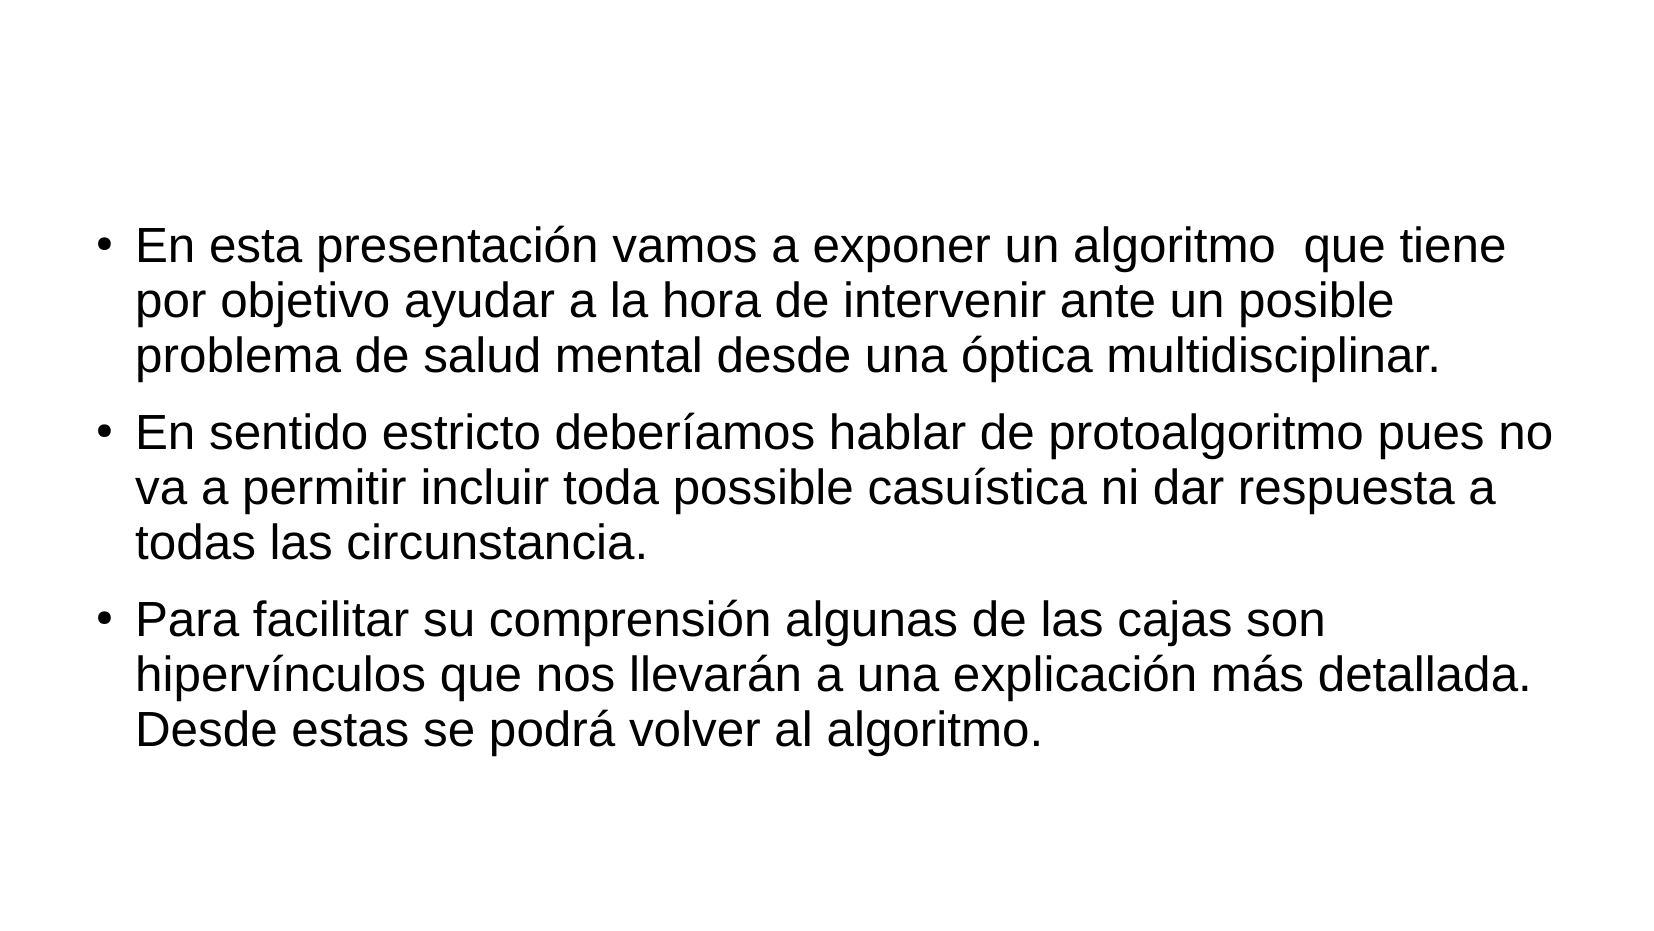

#
En esta presentación vamos a exponer un algoritmo que tiene por objetivo ayudar a la hora de intervenir ante un posible problema de salud mental desde una óptica multidisciplinar.
En sentido estricto deberíamos hablar de protoalgoritmo pues no va a permitir incluir toda possible casuística ni dar respuesta a todas las circunstancia.
Para facilitar su comprensión algunas de las cajas son hipervínculos que nos llevarán a una explicación más detallada. Desde estas se podrá volver al algoritmo.